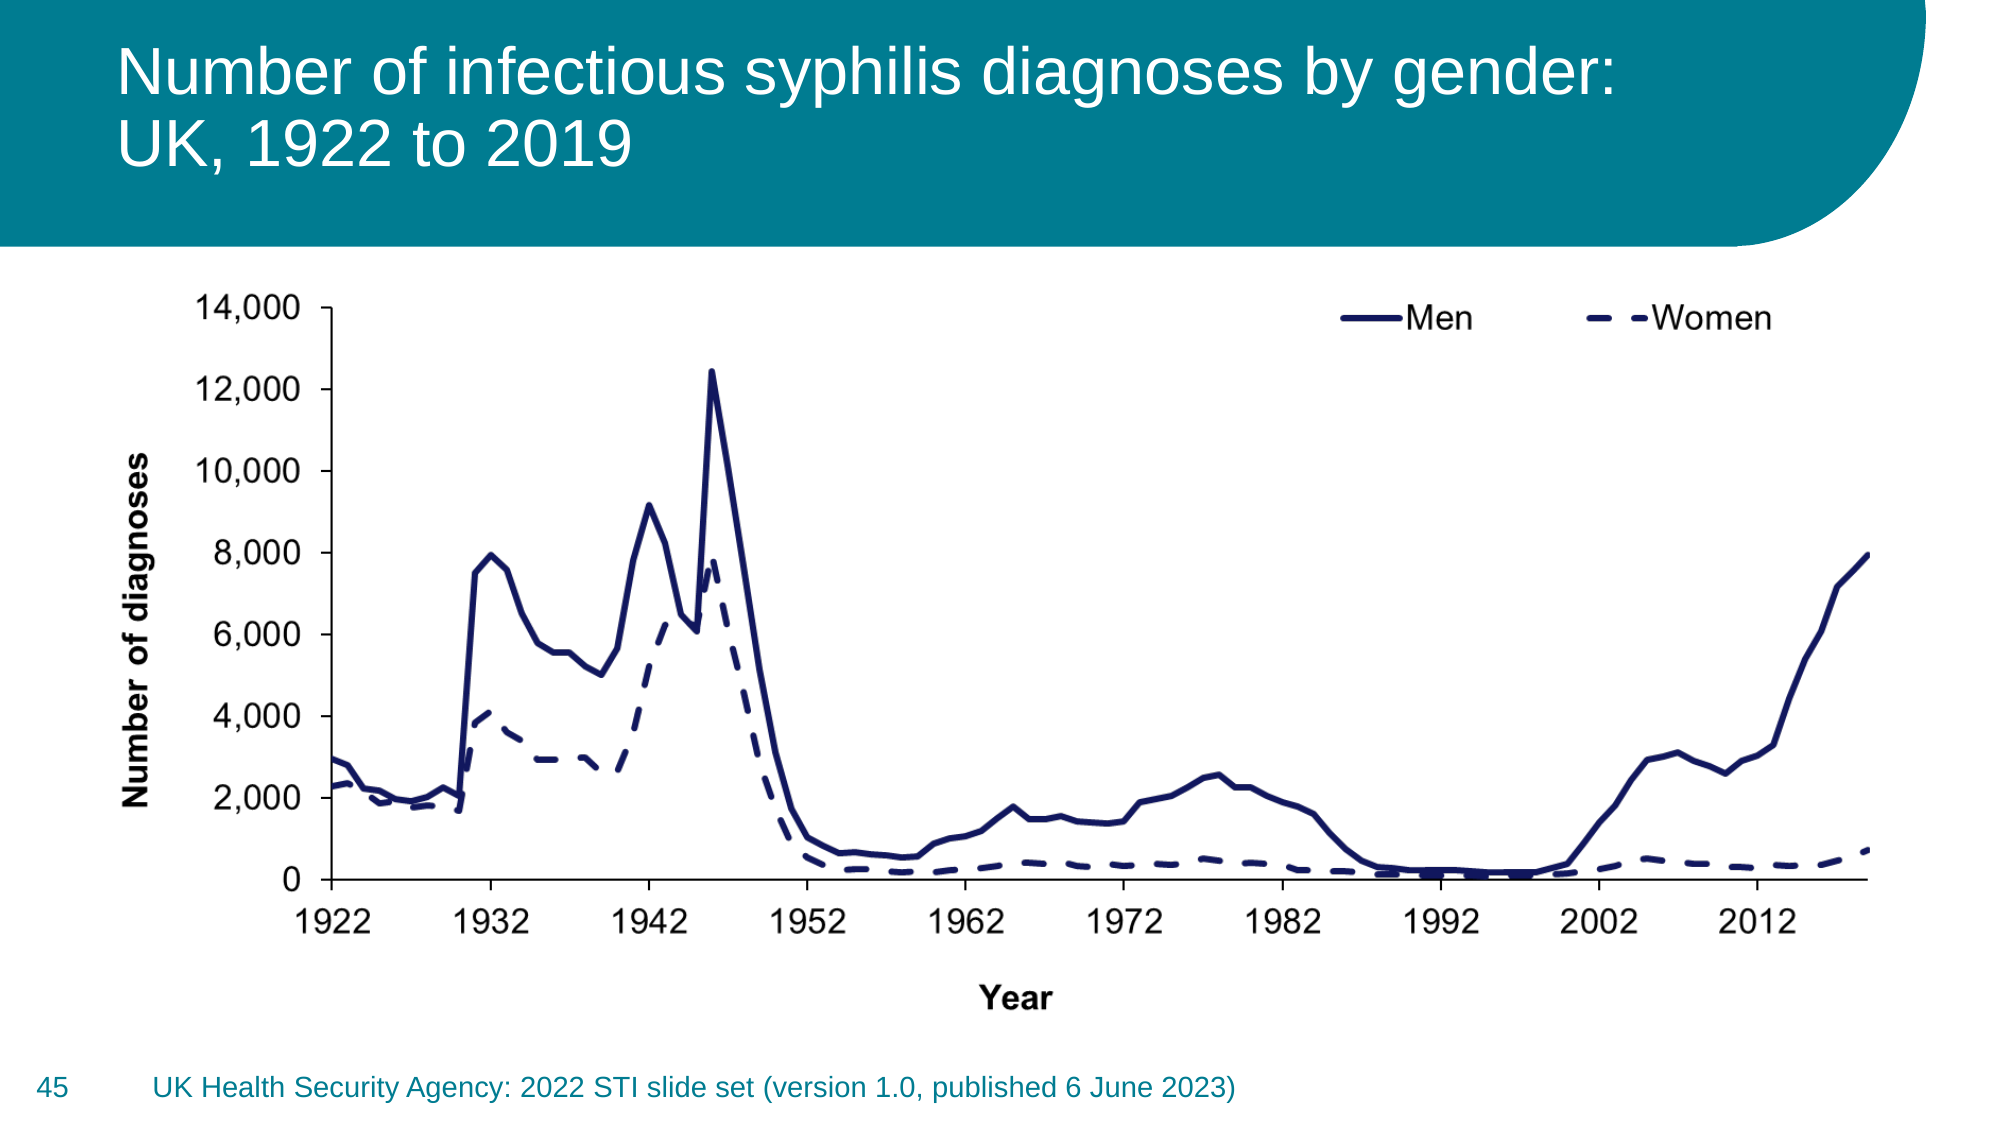

# Number of infectious syphilis diagnoses by gender: UK, 1922 to 2019
45
UK Health Security Agency: 2022 STI slide set (version 1.0, published 6 June 2023)